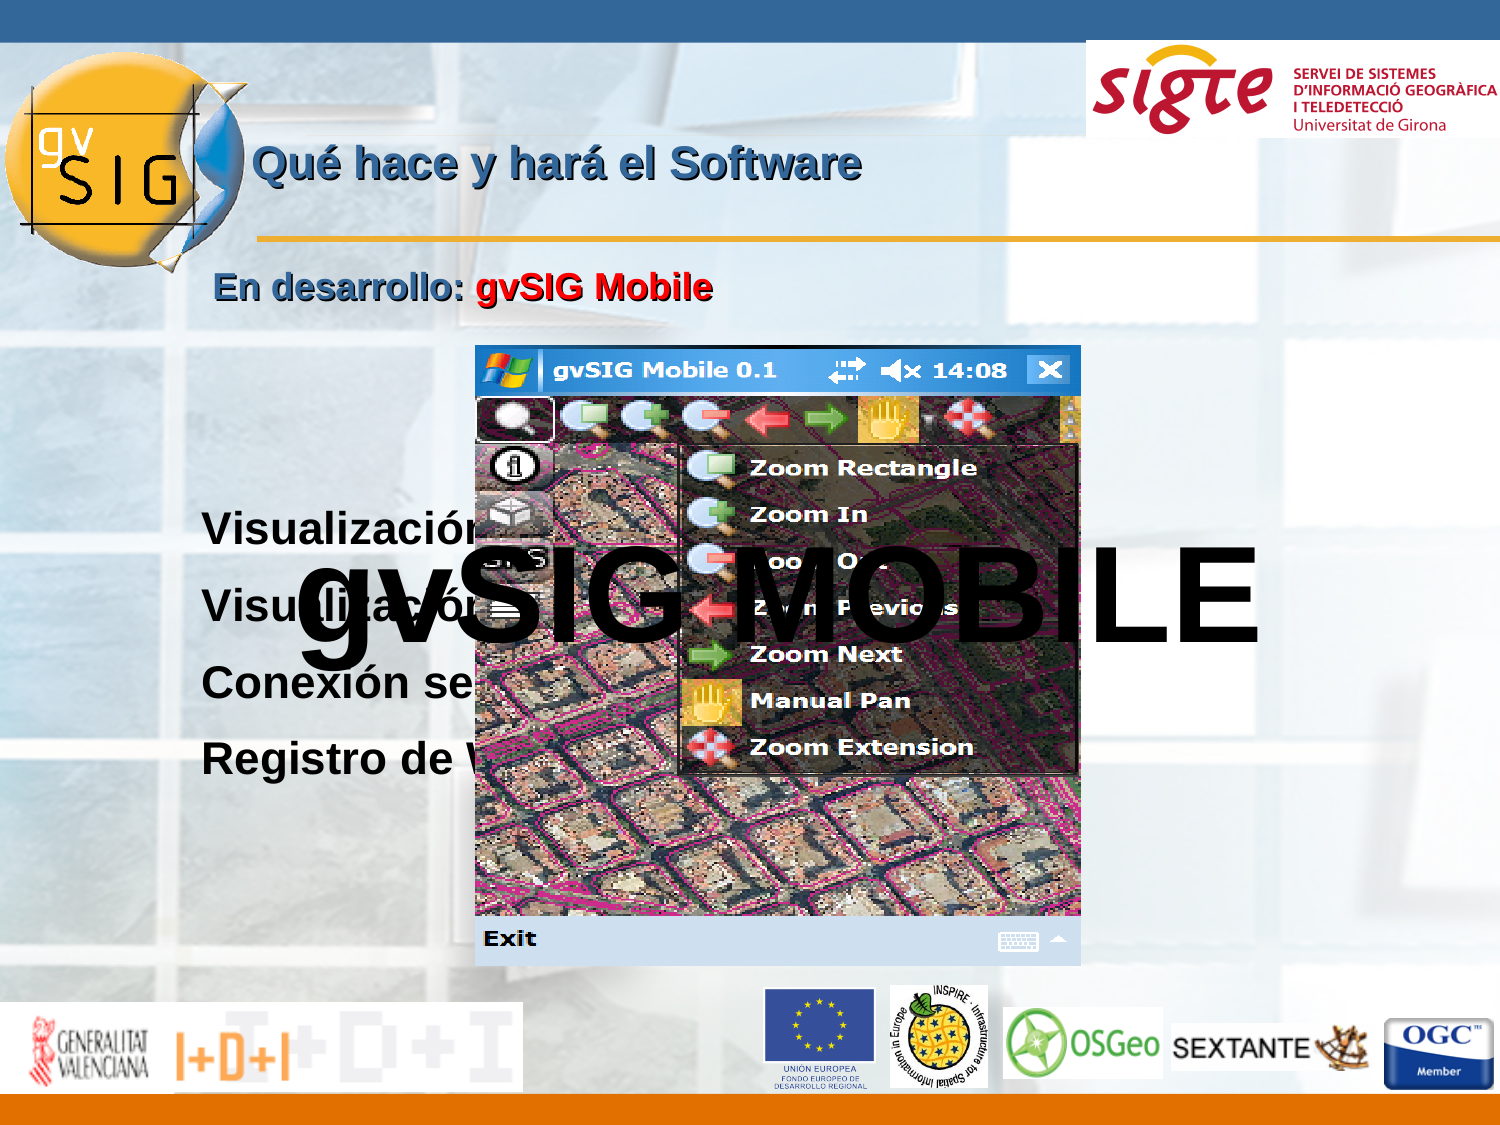

Qué hace y hará el Software
En desarrollo: gvSIG Mobile
 Visualización datos vectoriales.
 Visualización datos raster.
 Conexión servidores WMS.
 Registro de Waypoints (GPS).
gvSIG MOBILE